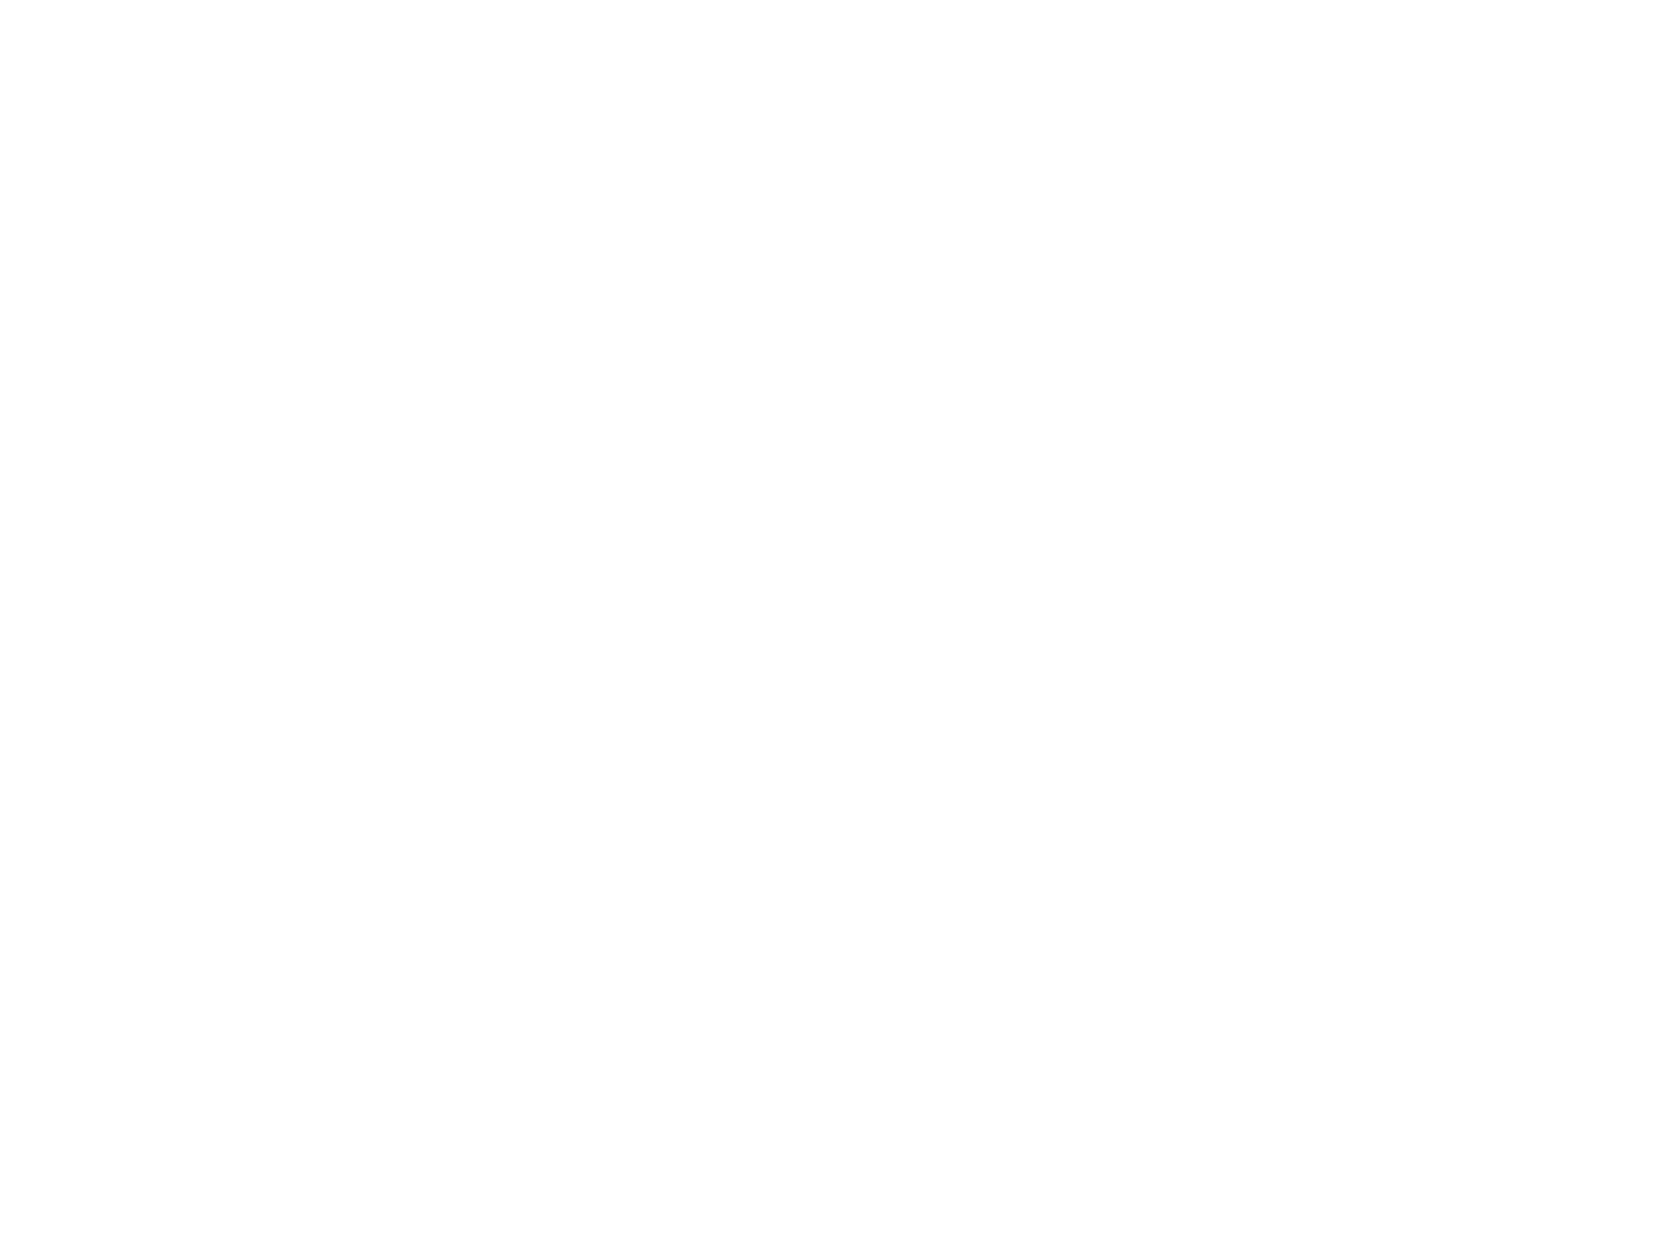

# Cost
| ESP8266 CPU | 1.87 | SHT30 | 2.15 |
| --- | --- | --- | --- |
| ESP32 CPU | 4.09 | OLED display | 2.02 |
| Triple Base | 0.85 | DS18B20 | 1.03 |
| Prototype Board | 0.52 | DHT-11 | 1.12 |
| BMP-180 | 1.44 | SD Card holder | 0.66 |
| LED Matrix | 1.08 | Buzzer | 0.79 |
| RGB LED (neopixel) | 0.46 | Battery shield | 1.15 |
| Real Time Clock | 1.37 | Push button | 0.43 |
Grand total: 21.03 Euros